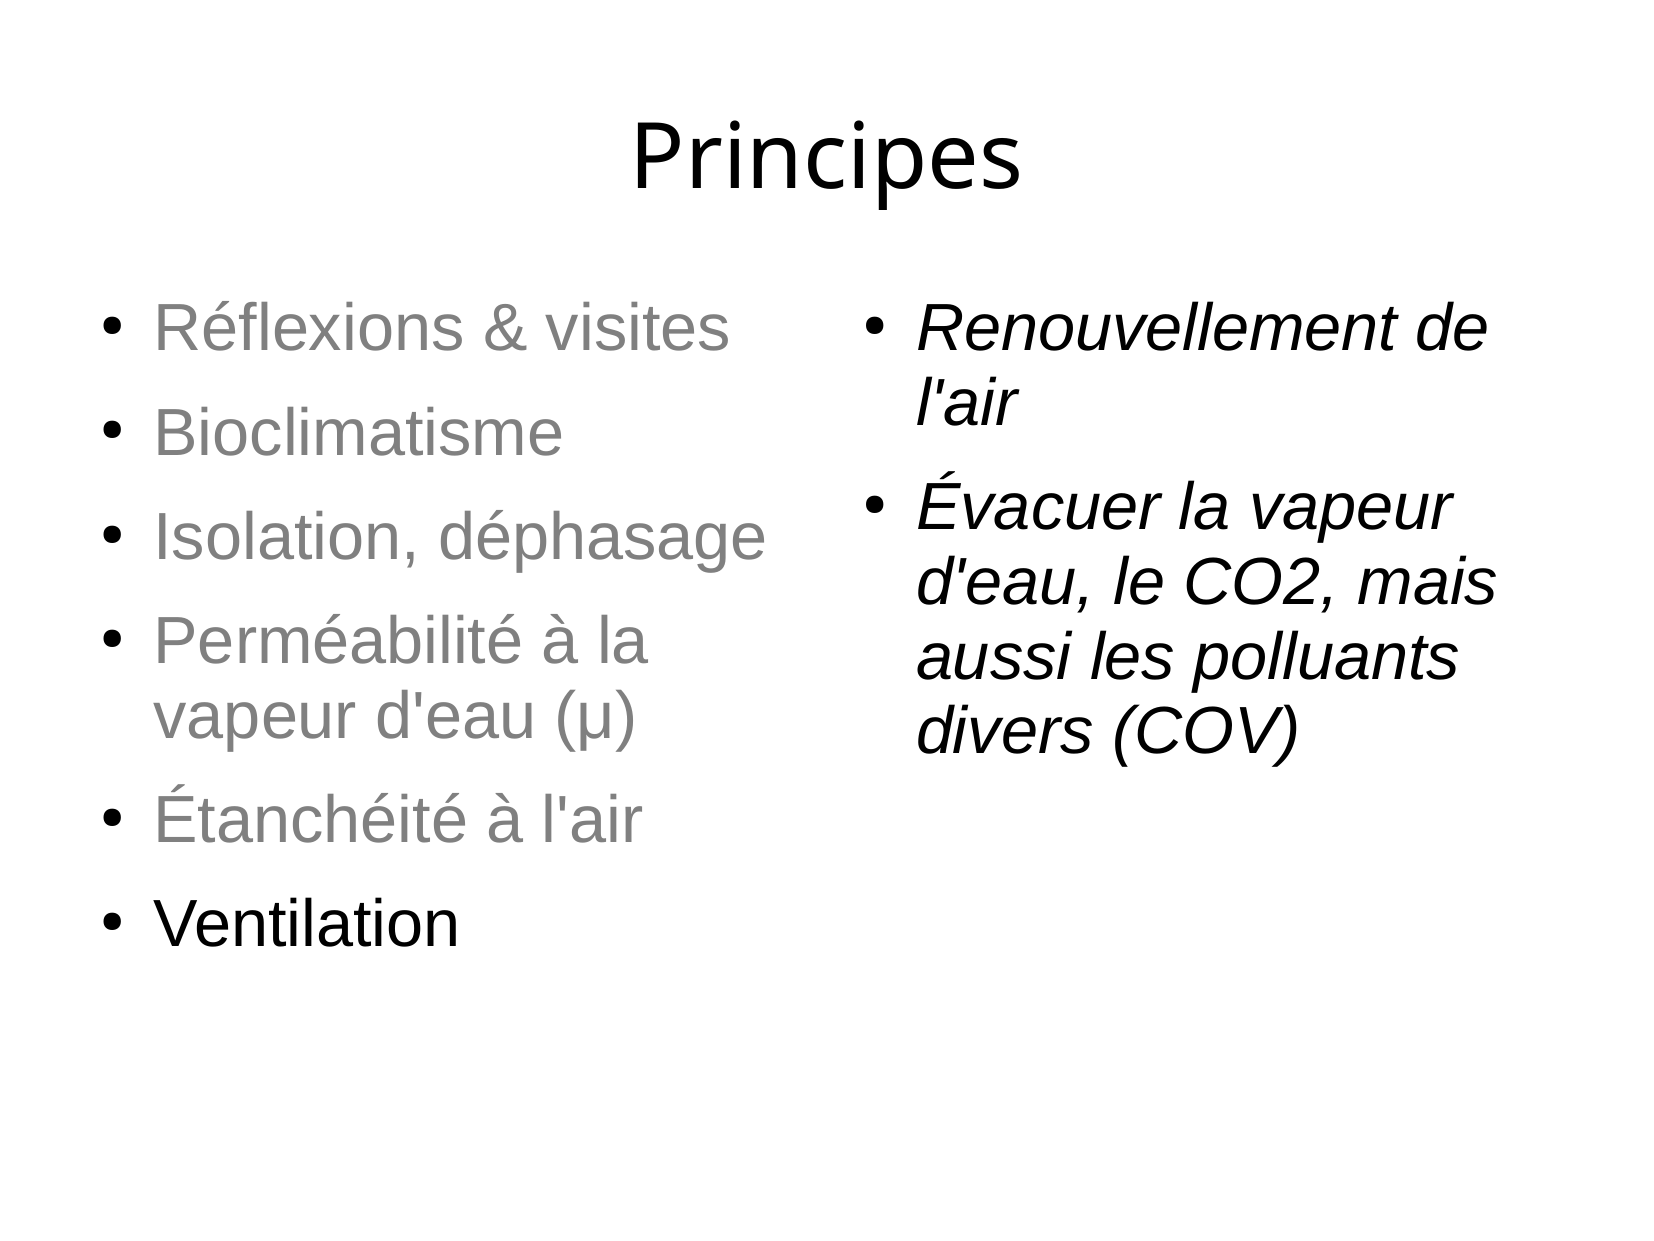

# Principes
Réflexions & visites
Bioclimatisme
Isolation, déphasage
Perméabilité à la vapeur d'eau (μ)
Étanchéité à l'air
Ventilation
Renouvellement de l'air
Évacuer la vapeur d'eau, le CO2, mais aussi les polluants divers (COV)